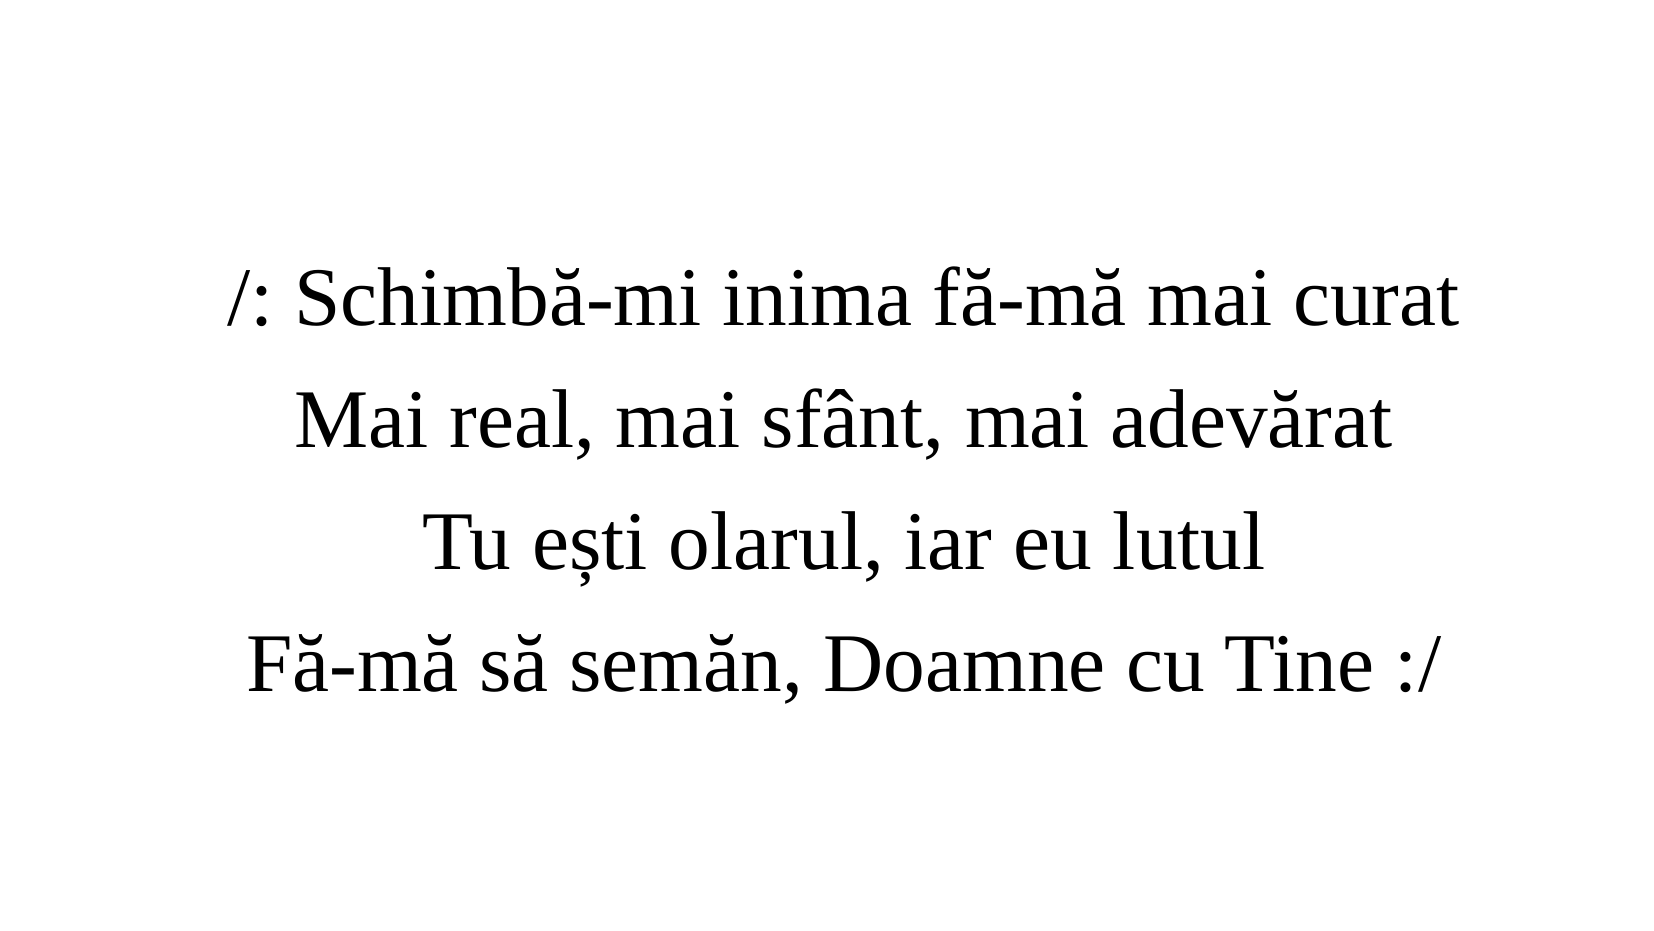

# /: Schimbă-mi inima fă-mă mai curat
Mai real, mai sfânt, mai adevărat
Tu ești olarul, iar eu lutul
Fă-mă să semăn, Doamne cu Tine :/